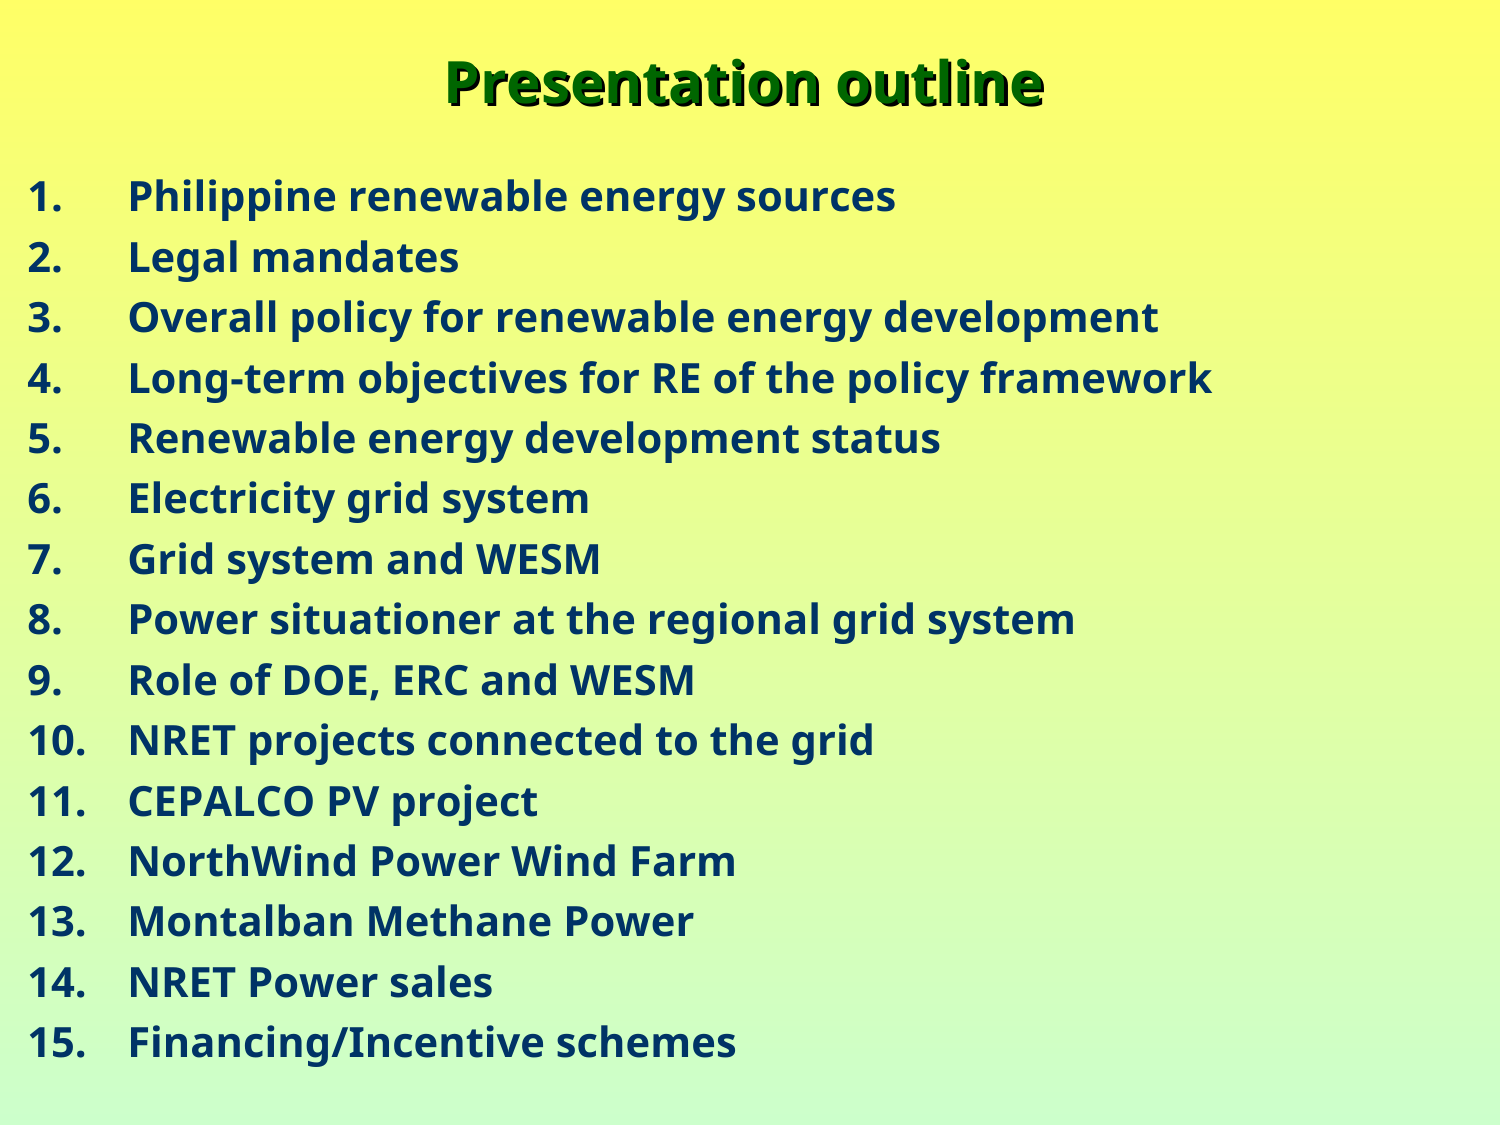

# Presentation outline
Philippine renewable energy sources
Legal mandates
Overall policy for renewable energy development
Long-term objectives for RE of the policy framework
Renewable energy development status
Electricity grid system
Grid system and WESM
Power situationer at the regional grid system
Role of DOE, ERC and WESM
NRET projects connected to the grid
CEPALCO PV project
NorthWind Power Wind Farm
Montalban Methane Power
NRET Power sales
Financing/Incentive schemes